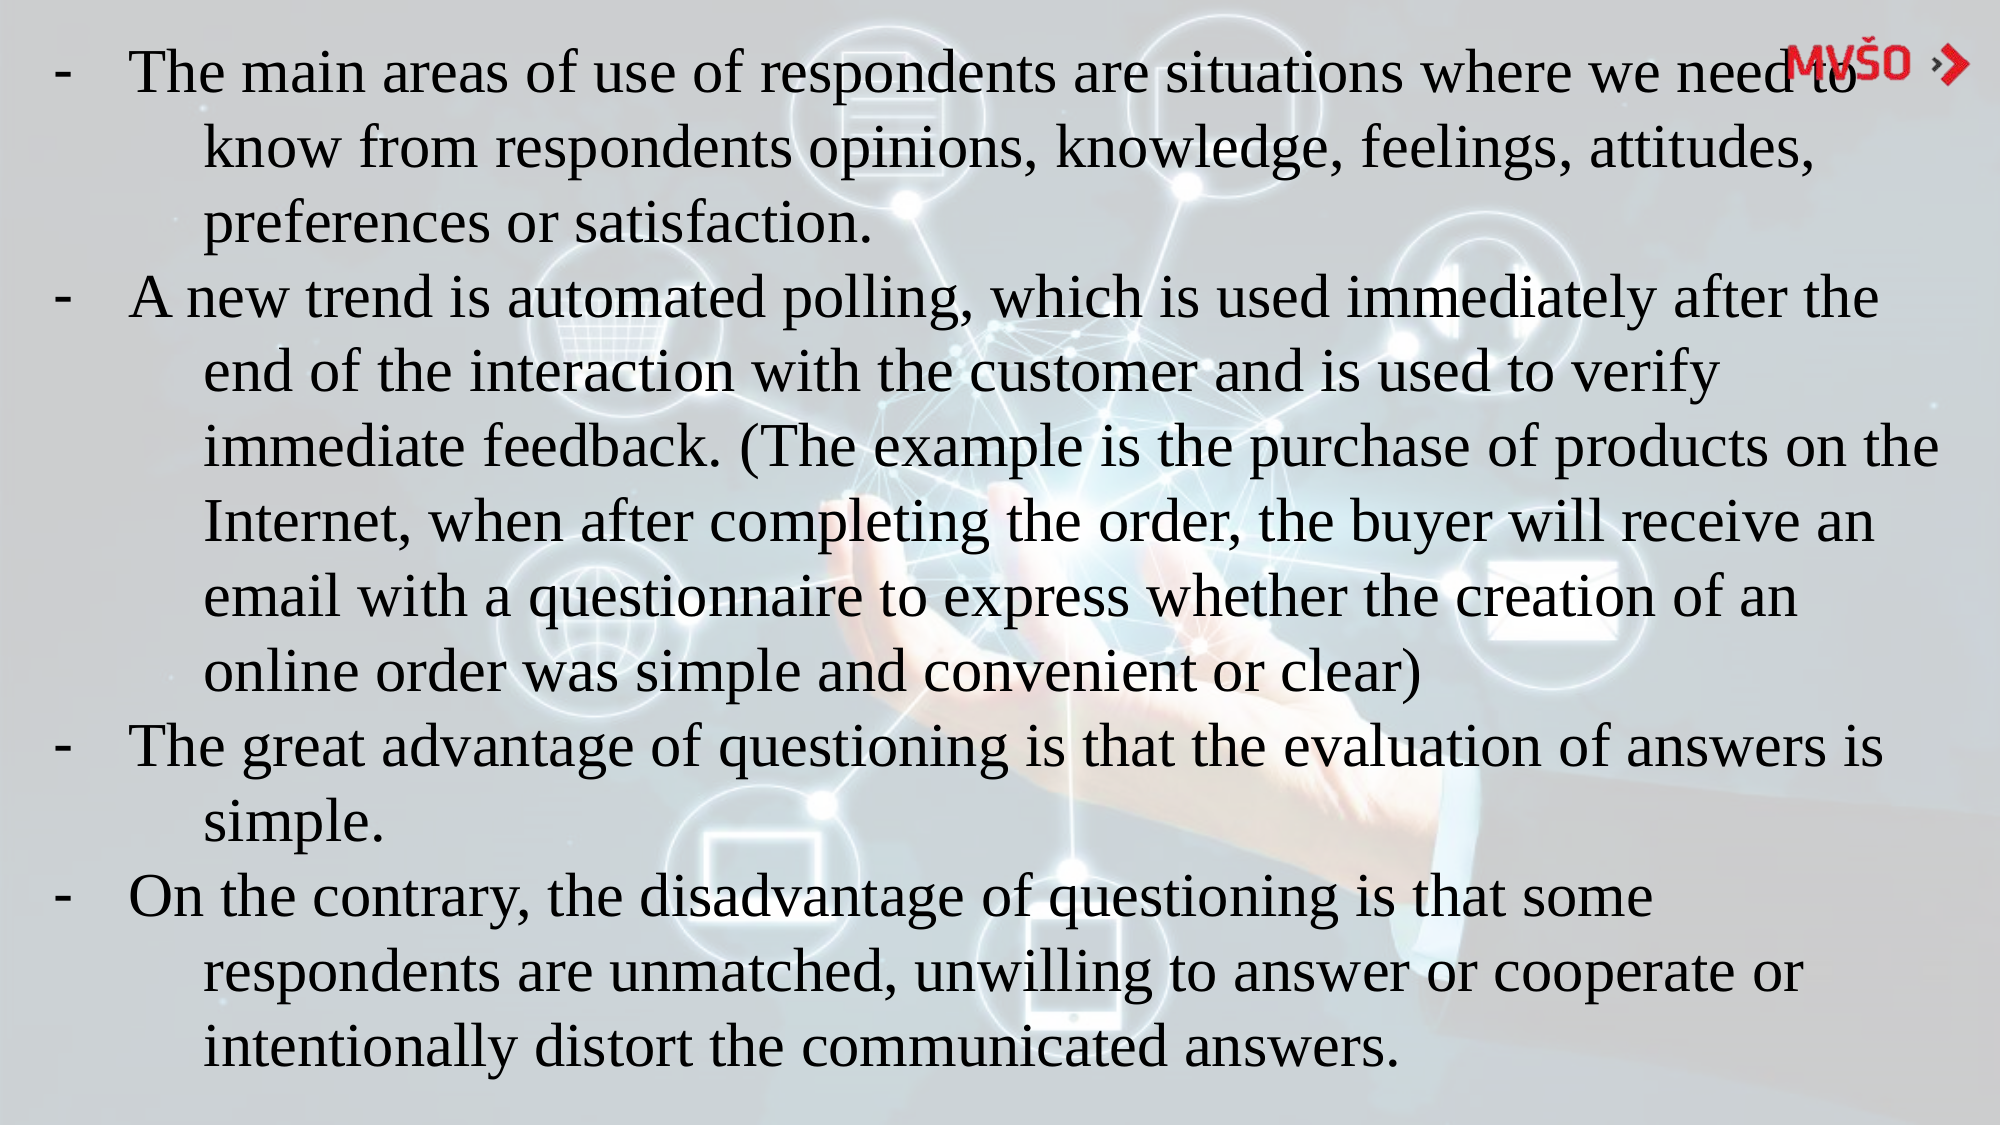

The main areas of use of respondents are situations where we need to know from respondents opinions, knowledge, feelings, attitudes, preferences or satisfaction.
A new trend is automated polling, which is used immediately after the end of the interaction with the customer and is used to verify immediate feedback. (The example is the purchase of products on the Internet, when after completing the order, the buyer will receive an email with a questionnaire to express whether the creation of an online order was simple and convenient or clear)
The great advantage of questioning is that the evaluation of answers is simple.
On the contrary, the disadvantage of questioning is that some respondents are unmatched, unwilling to answer or cooperate or intentionally distort the communicated answers.